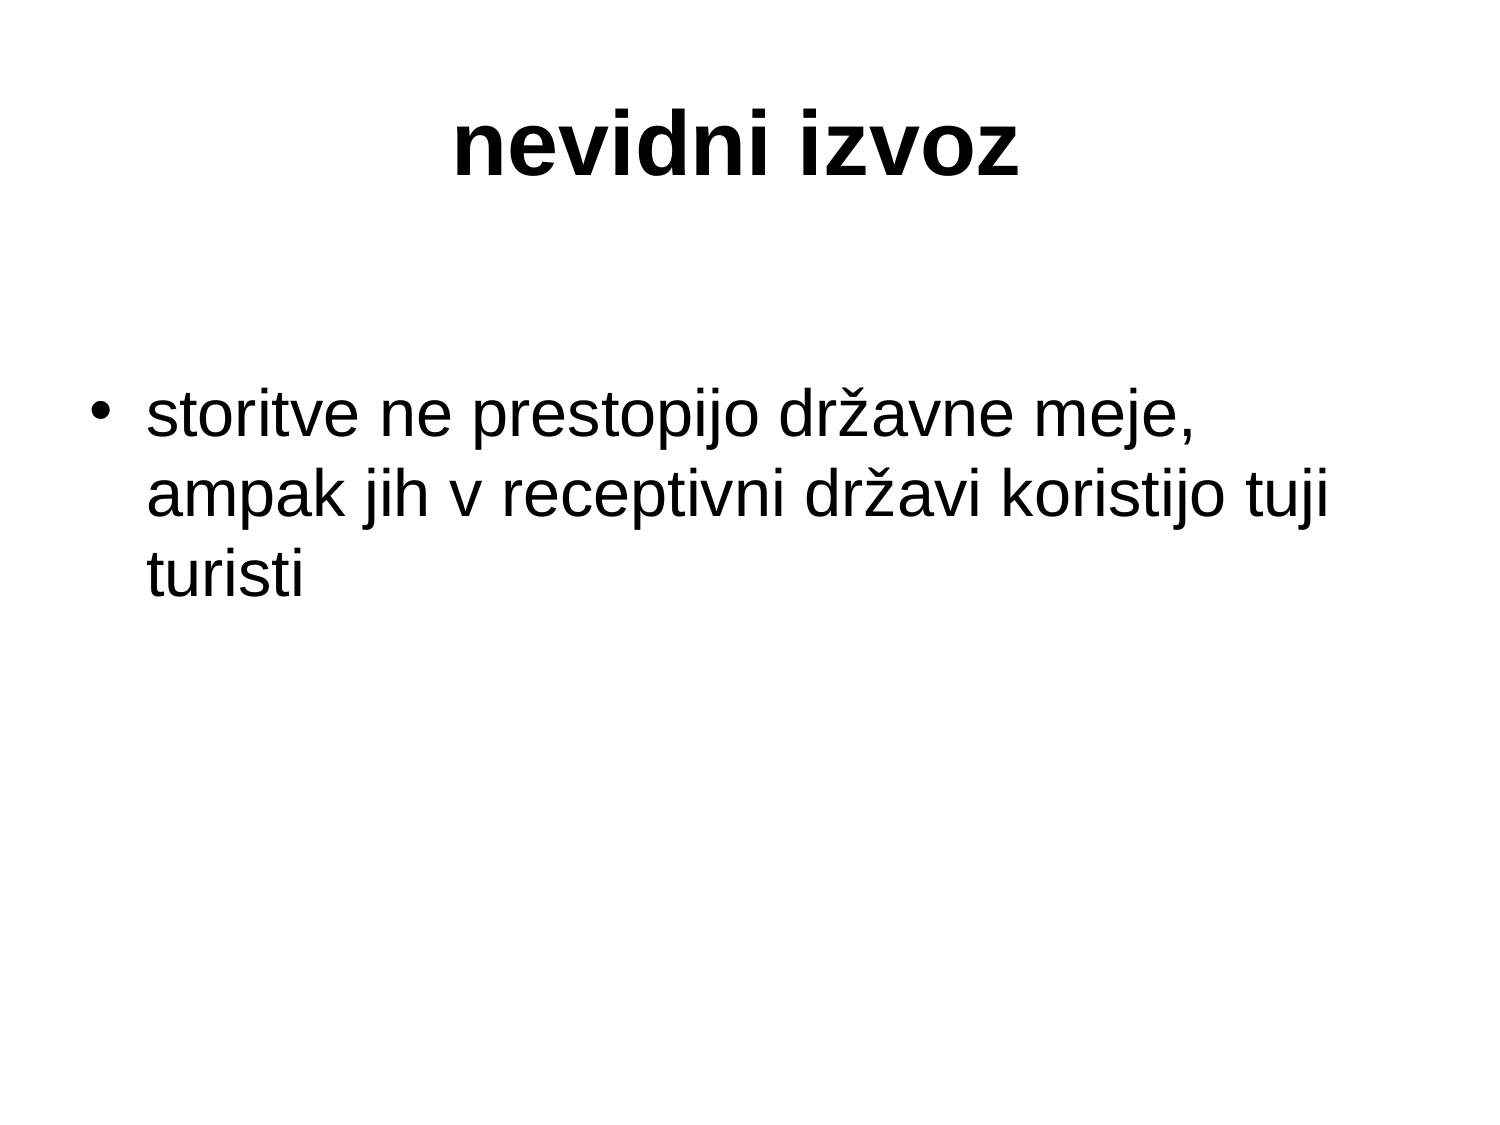

# nevidni izvoz
storitve ne prestopijo državne meje, ampak jih v receptivni državi koristijo tuji turisti